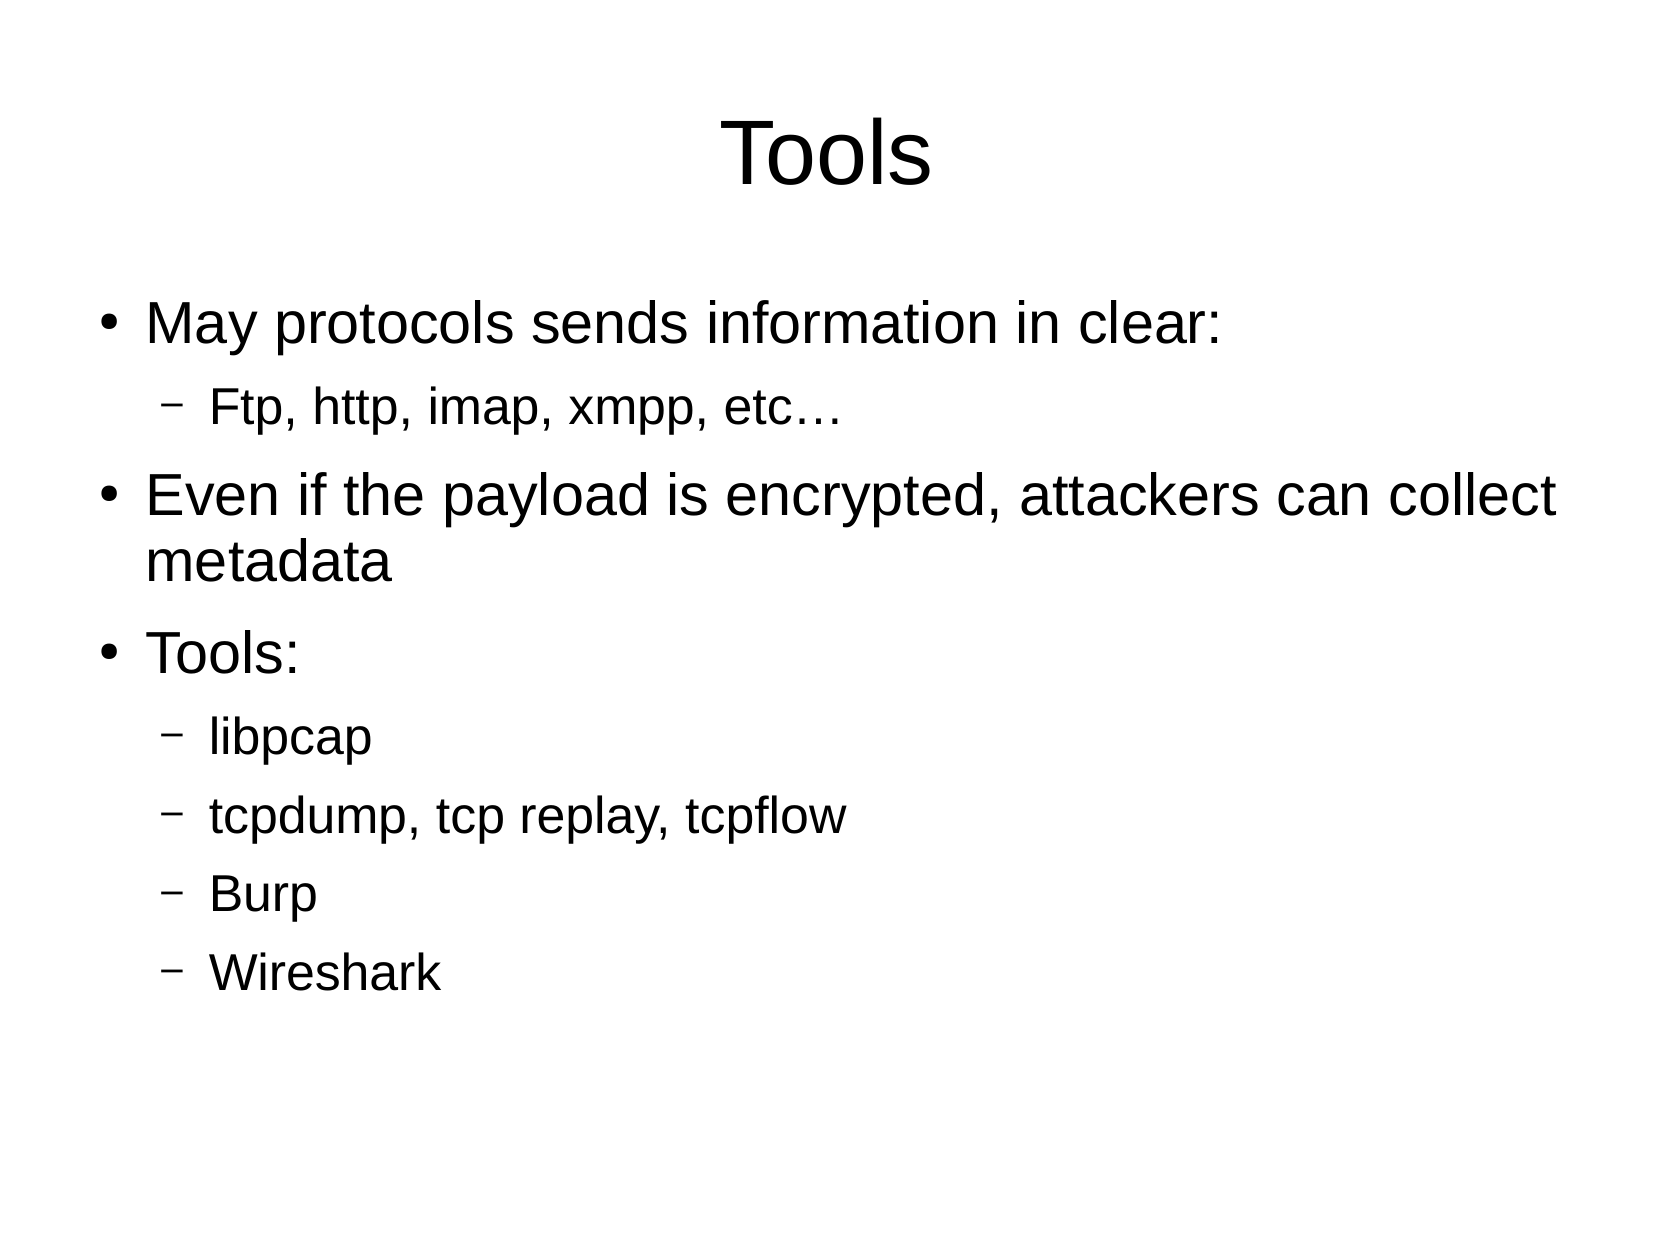

# Tools
May protocols sends information in clear:
Ftp, http, imap, xmpp, etc…
Even if the payload is encrypted, attackers can collect metadata
Tools:
libpcap
tcpdump, tcp replay, tcpflow
Burp
Wireshark